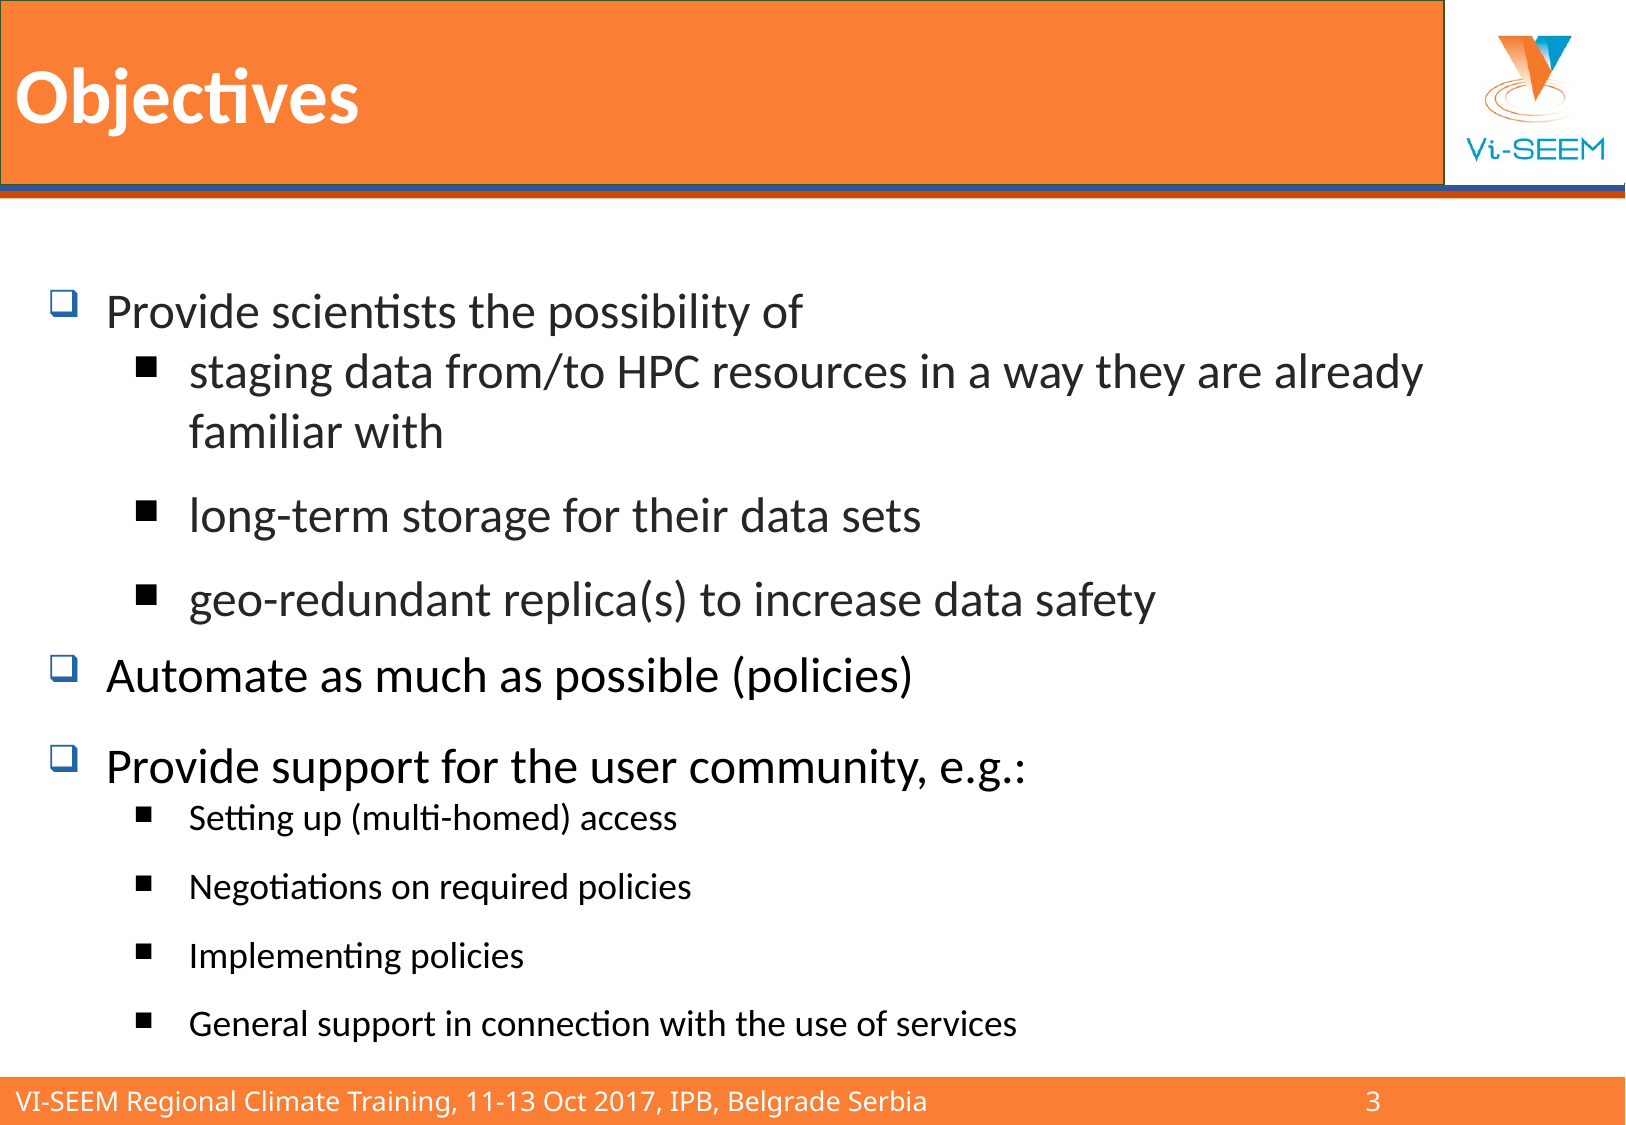

# Objectives
Provide scientists the possibility of
staging data from/to HPC resources in a way they are already familiar with
long-term storage for their data sets
geo-redundant replica(s) to increase data safety
Automate as much as possible (policies)
Provide support for the user community, e.g.:
Setting up (multi-homed) access
Negotiations on required policies
Implementing policies
General support in connection with the use of services
VI-SEEM Regional Climate Training, 11-13 Oct 2017, IPB, Belgrade Serbia